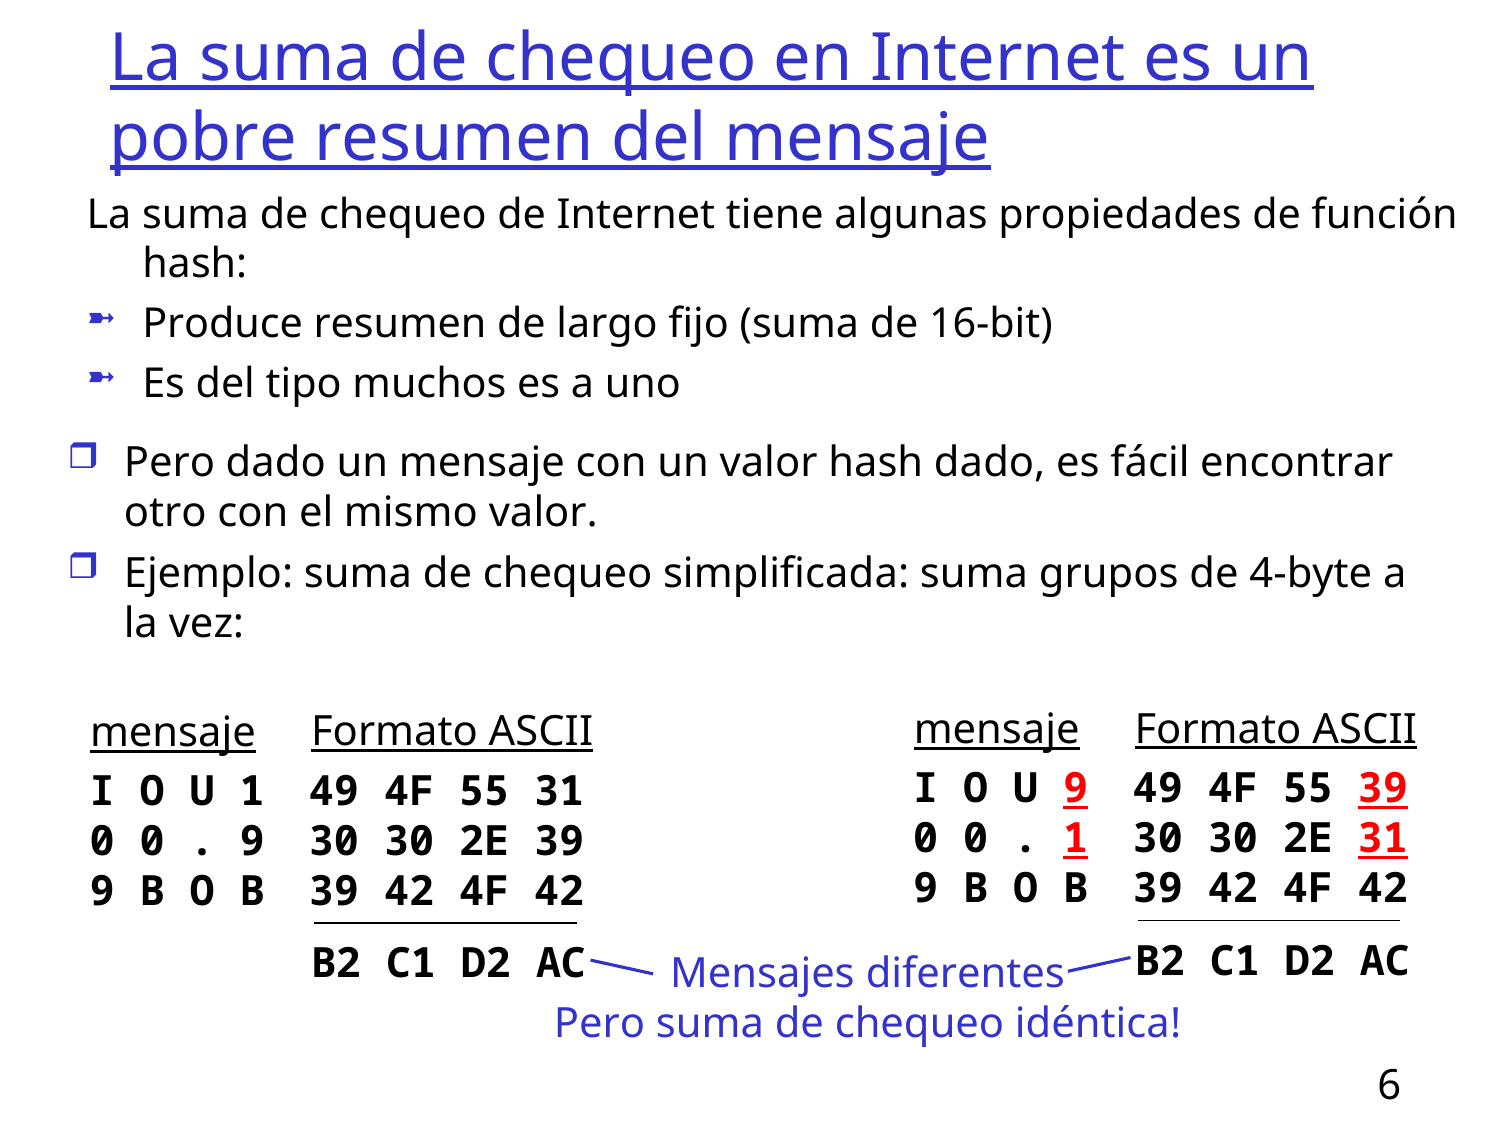

# La suma de chequeo en Internet es un pobre resumen del mensaje
La suma de chequeo de Internet tiene algunas propiedades de función hash:
Produce resumen de largo fijo (suma de 16-bit)
Es del tipo muchos es a uno
Pero dado un mensaje con un valor hash dado, es fácil encontrar otro con el mismo valor.
Ejemplo: suma de chequeo simplificada: suma grupos de 4-byte a la vez:
Formato ASCII
mensaje
Formato ASCII
mensaje
I O U 9
0 0 . 1
9 B O B
49 4F 55 39
30 30 2E 31
39 42 4F 42
I O U 1
0 0 . 9
9 B O B
49 4F 55 31
30 30 2E 39
39 42 4F 42
B2 C1 D2 AC
B2 C1 D2 AC
Mensajes diferentes
Pero suma de chequeo idéntica!
6